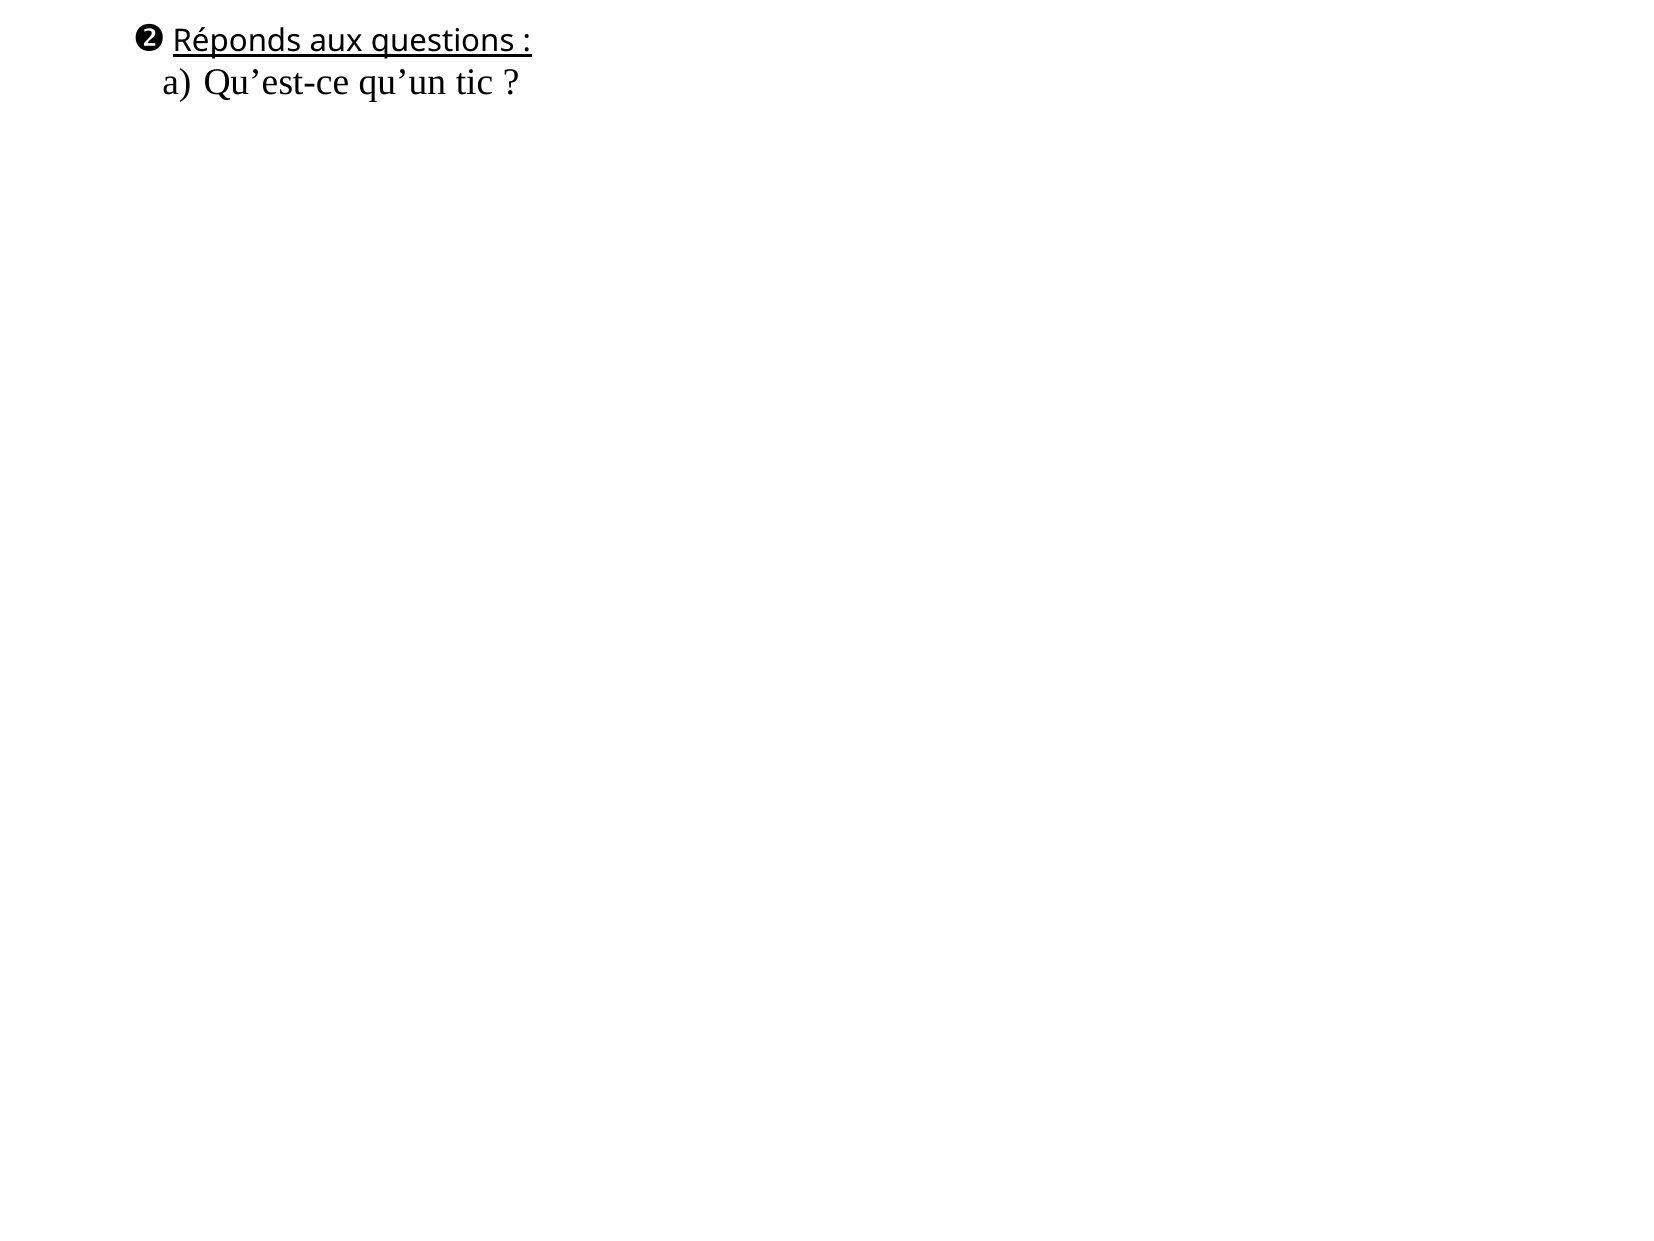

v Réponds aux questions :
a)	Qu’est-ce qu’un tic ?